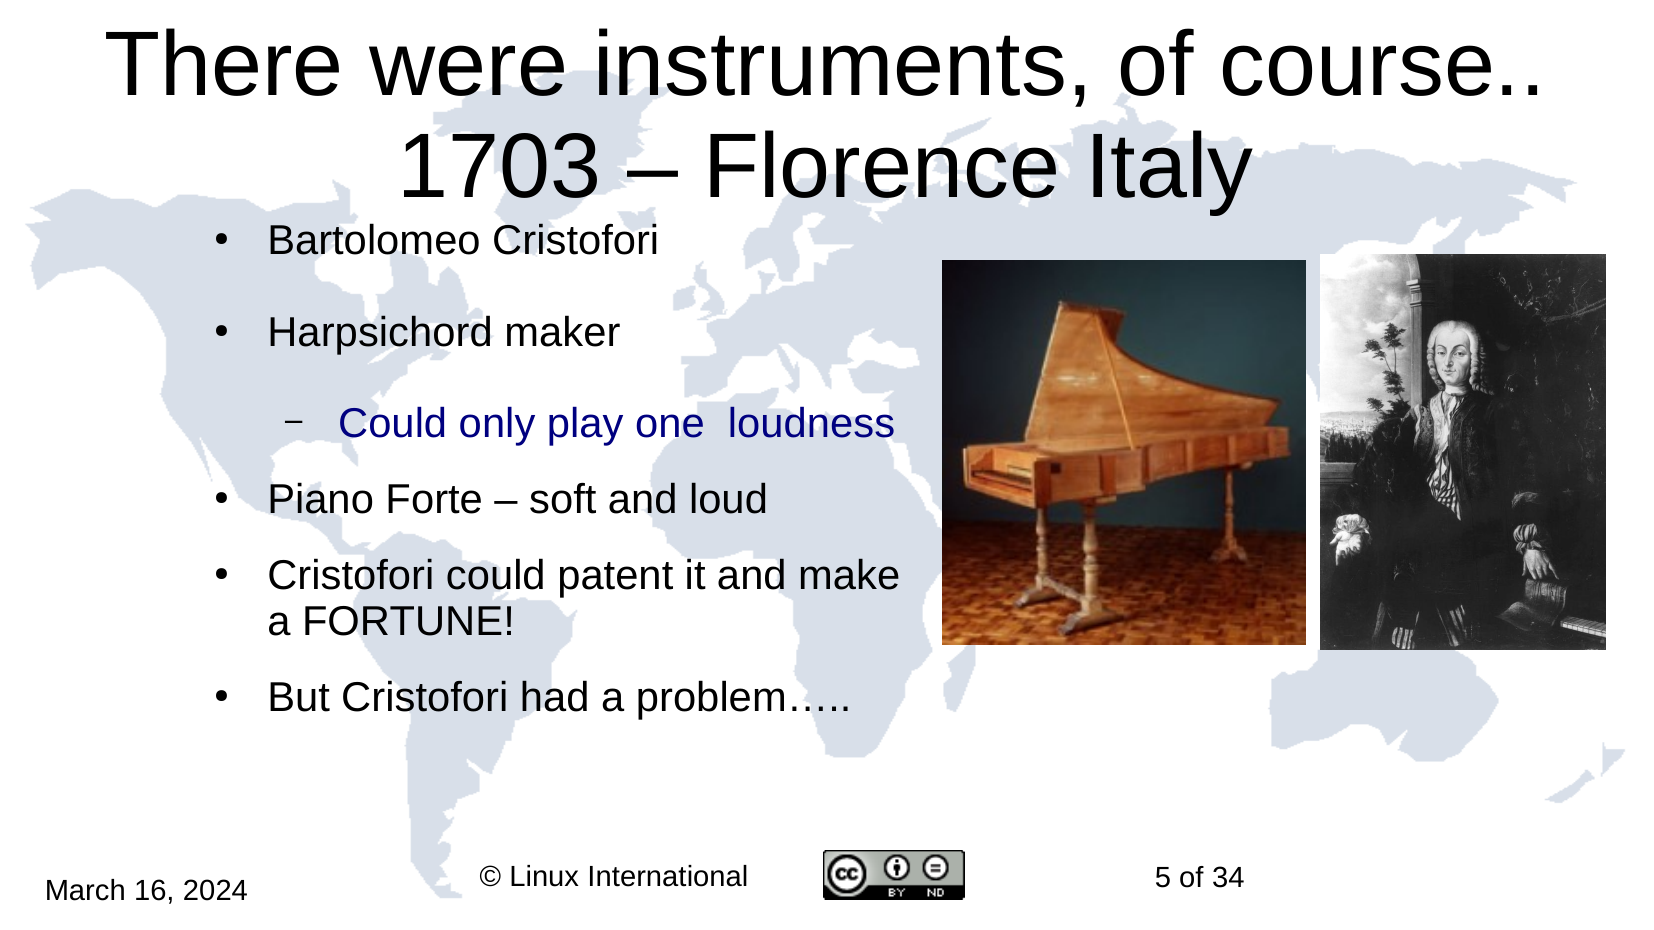

# There were instruments, of course.. 1703 – Florence Italy
Bartolomeo Cristofori
Harpsichord maker
Could only play one loudness
Piano Forte – soft and loud
Cristofori could patent it and make a FORTUNE!
But Cristofori had a problem…..